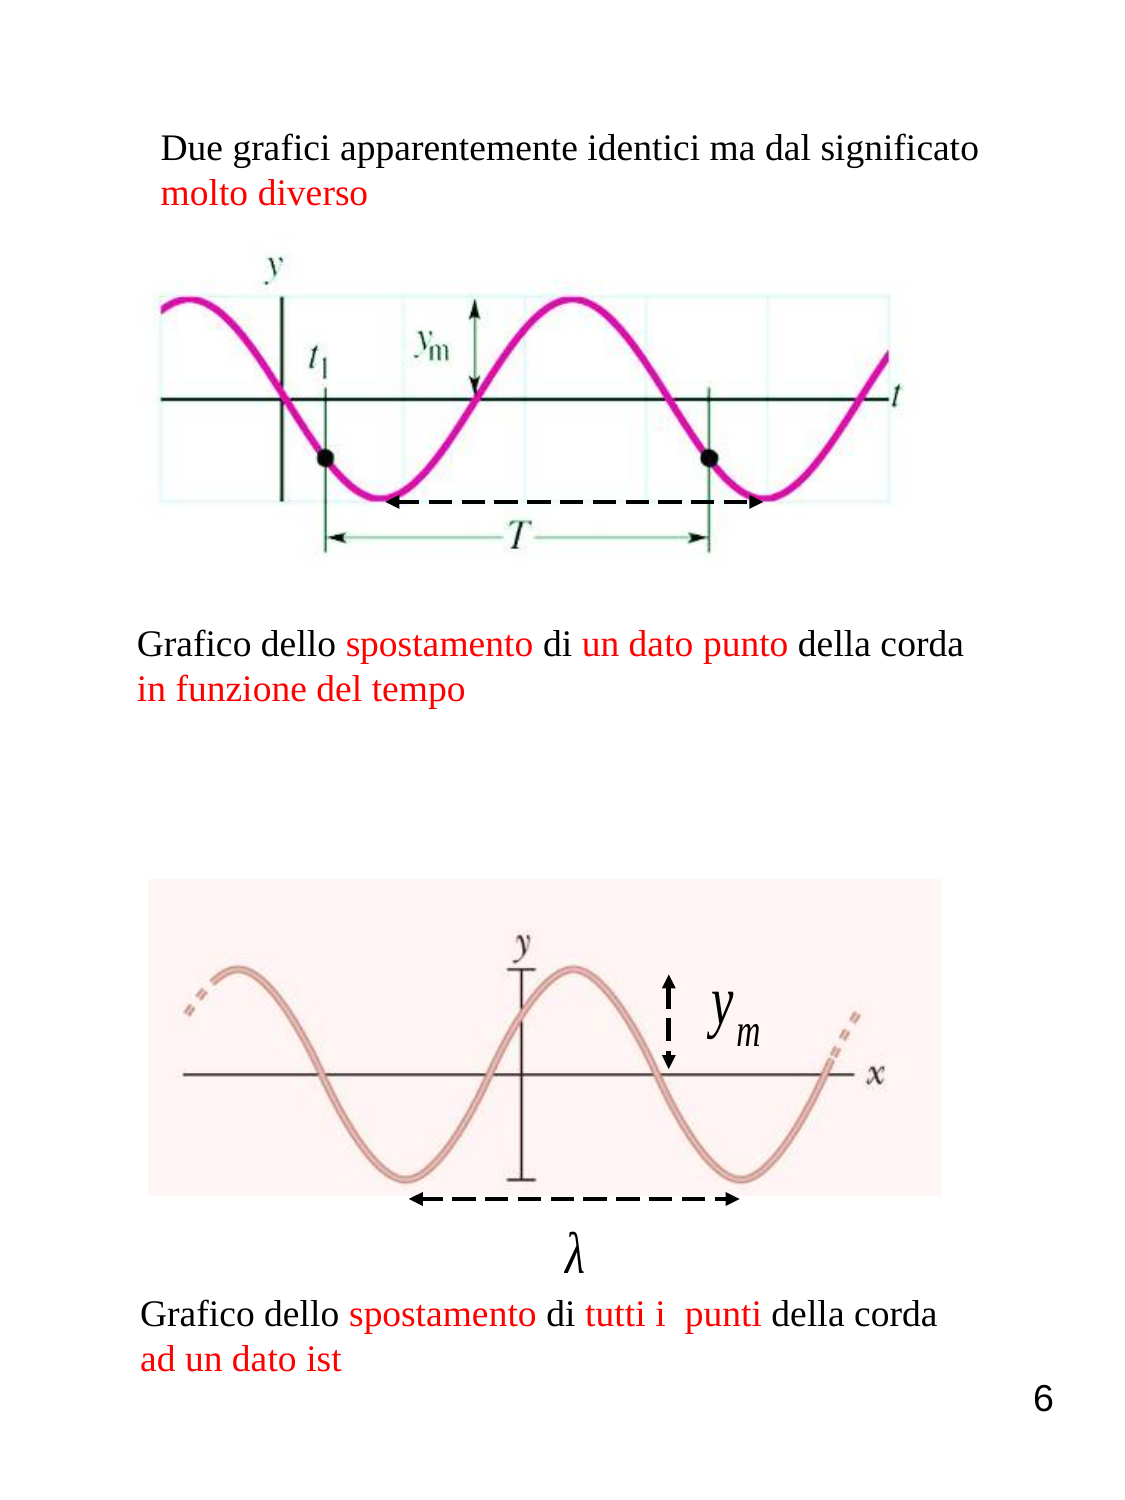

Due grafici apparentemente identici ma dal significato
molto diverso
Grafico dello spostamento di un dato punto della corda
in funzione del tempo
Grafico dello spostamento di tutti i punti della corda
ad un dato istante.
P17 Onde Generalita'
6